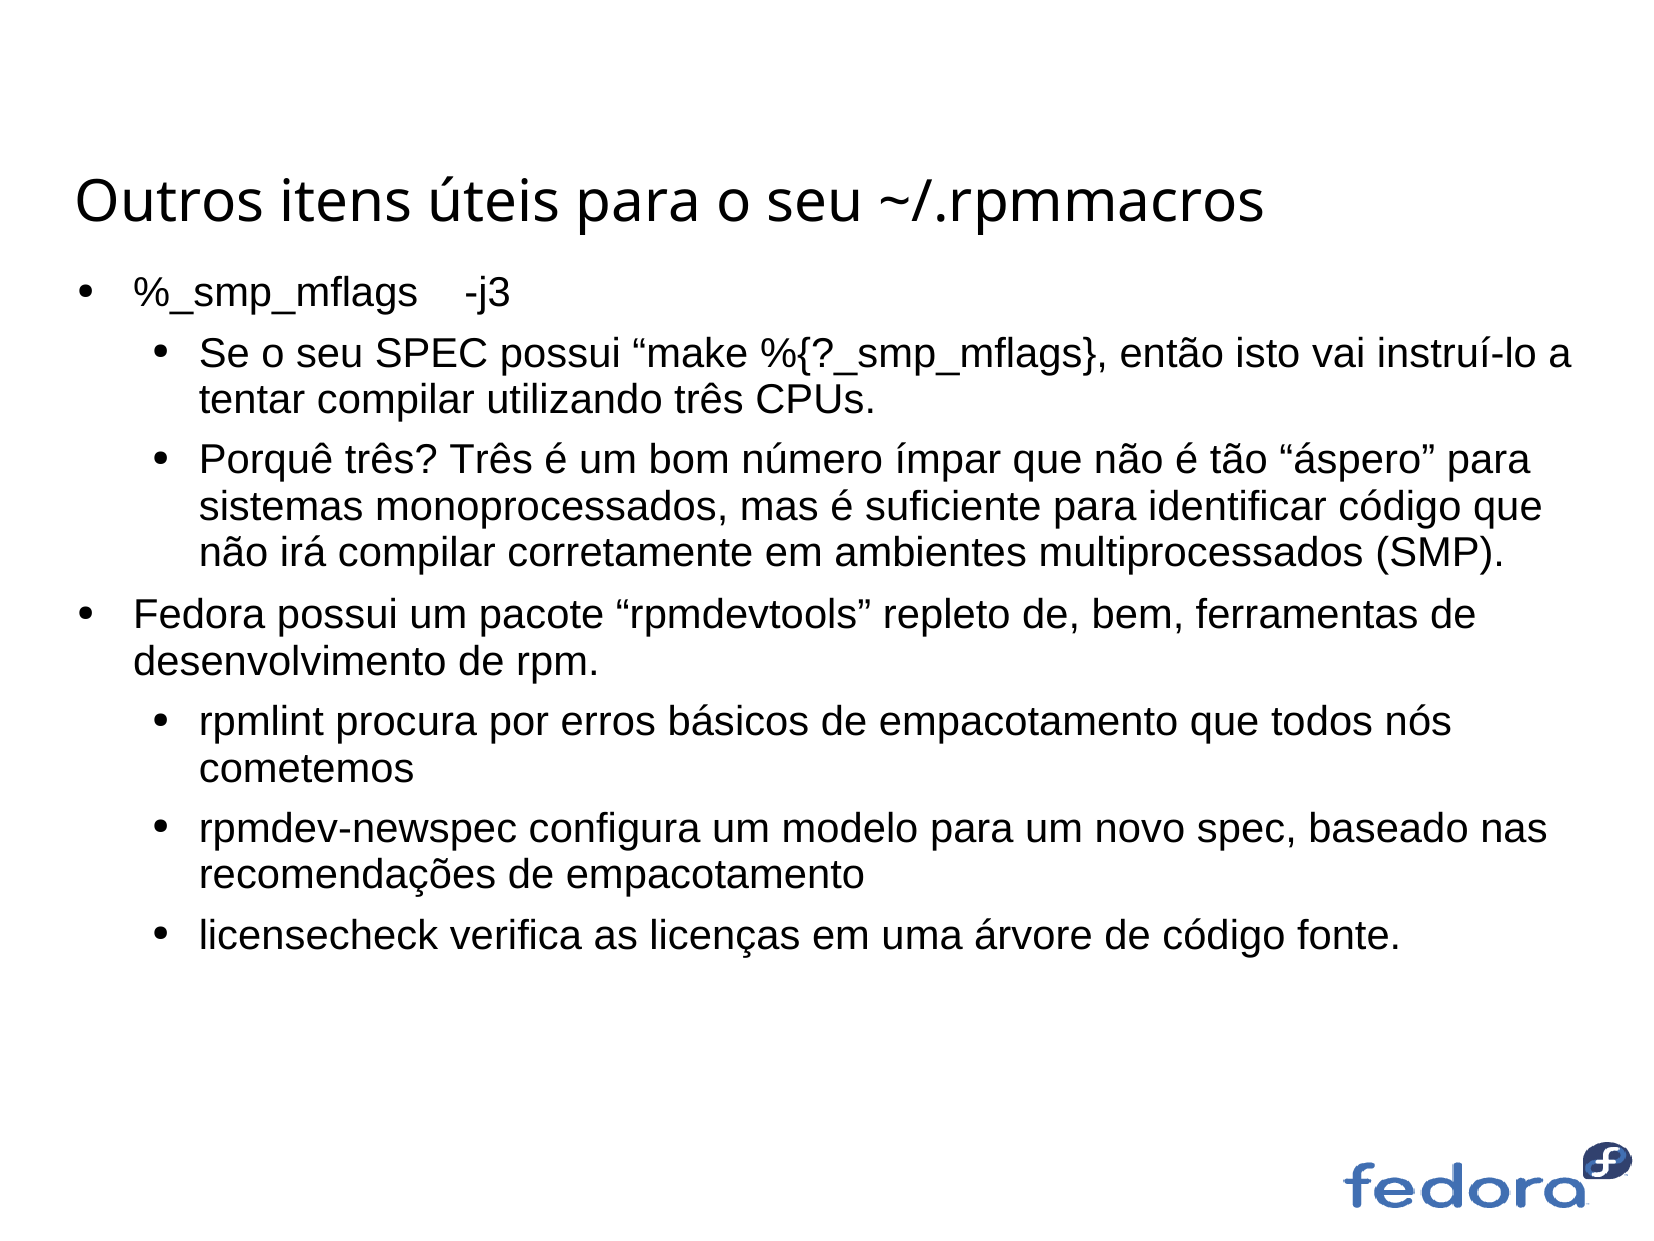

# Outros itens úteis para o seu ~/.rpmmacros
%_smp_mflags -j3
Se o seu SPEC possui “make %{?_smp_mflags}, então isto vai instruí-lo a tentar compilar utilizando três CPUs.
Porquê três? Três é um bom número ímpar que não é tão “áspero” para sistemas monoprocessados, mas é suficiente para identificar código que não irá compilar corretamente em ambientes multiprocessados (SMP).
Fedora possui um pacote “rpmdevtools” repleto de, bem, ferramentas de desenvolvimento de rpm.
rpmlint procura por erros básicos de empacotamento que todos nós cometemos
rpmdev-newspec configura um modelo para um novo spec, baseado nas recomendações de empacotamento
licensecheck verifica as licenças em uma árvore de código fonte.